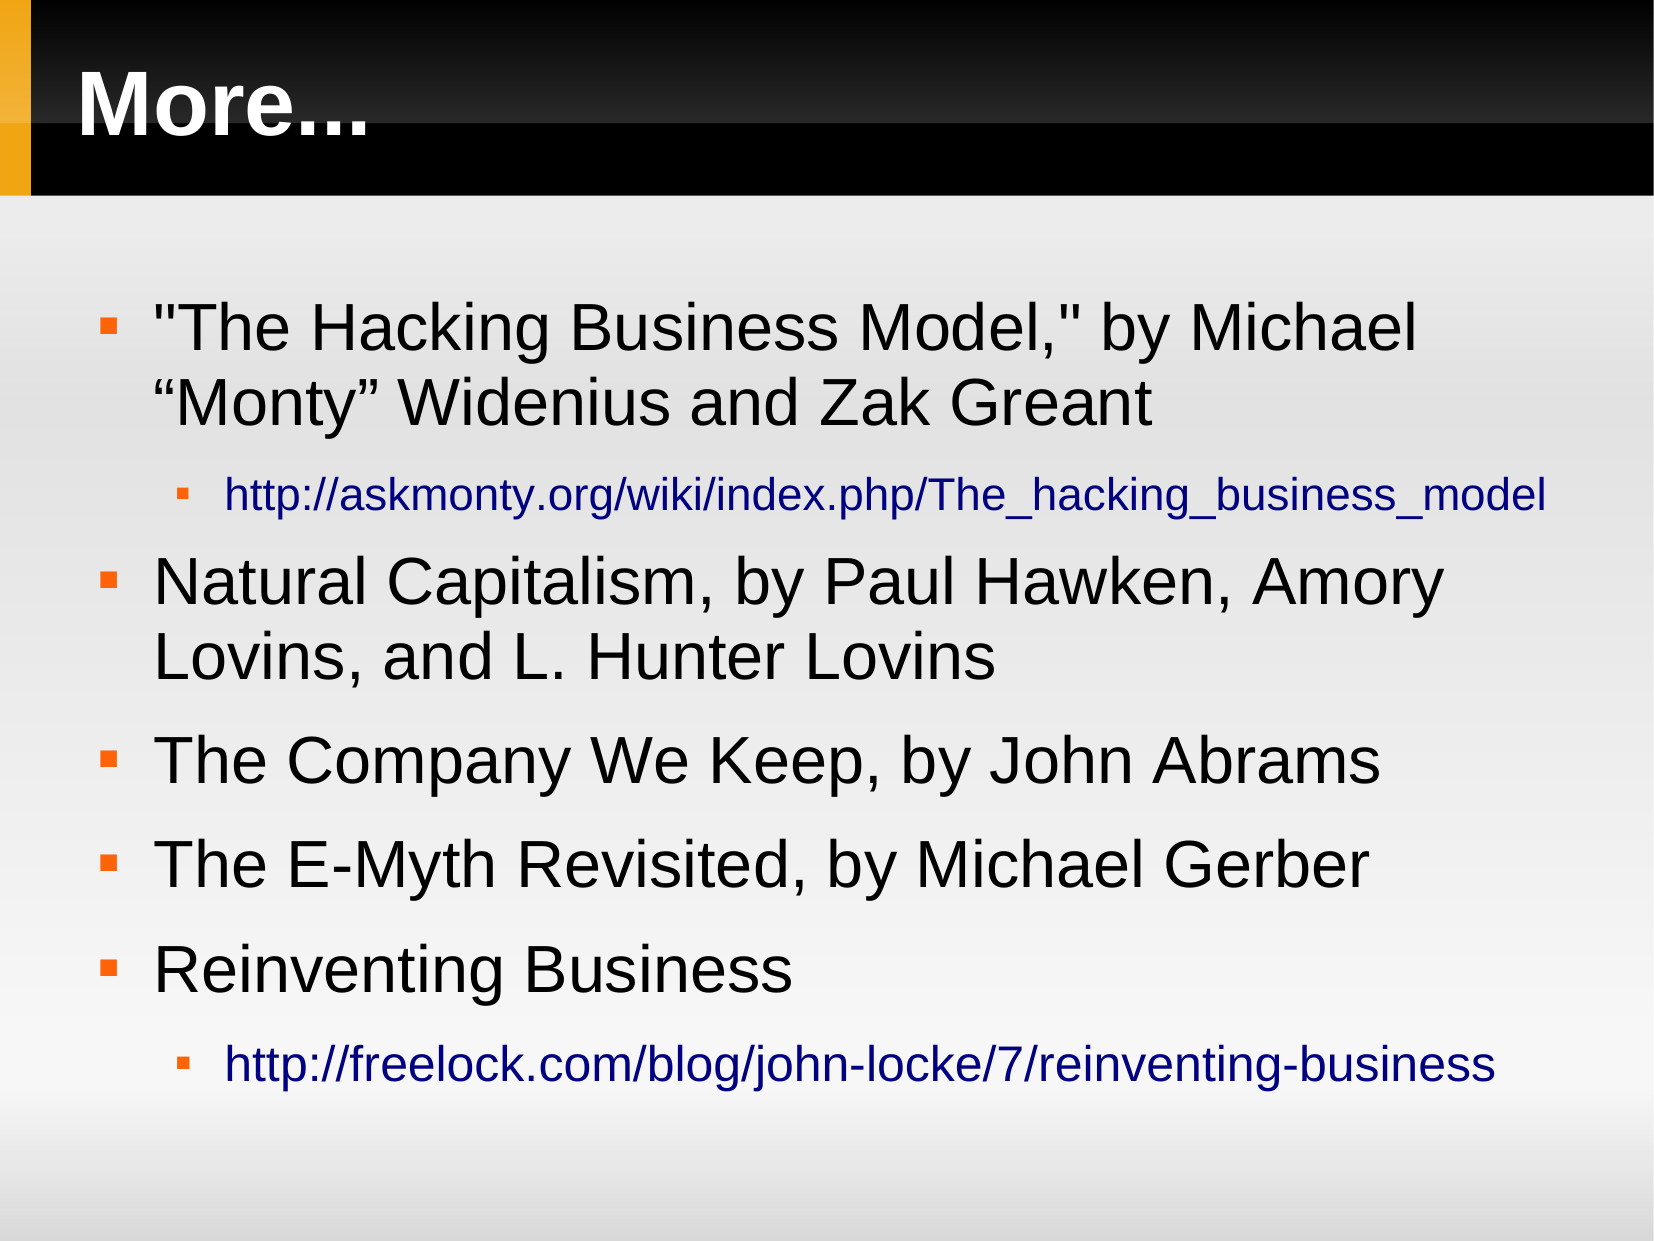

# More...
"The Hacking Business Model," by Michael “Monty” Widenius and Zak Greant
http://askmonty.org/wiki/index.php/The_hacking_business_model
Natural Capitalism, by Paul Hawken, Amory Lovins, and L. Hunter Lovins
The Company We Keep, by John Abrams
The E-Myth Revisited, by Michael Gerber
Reinventing Business
http://freelock.com/blog/john-locke/7/reinventing-business